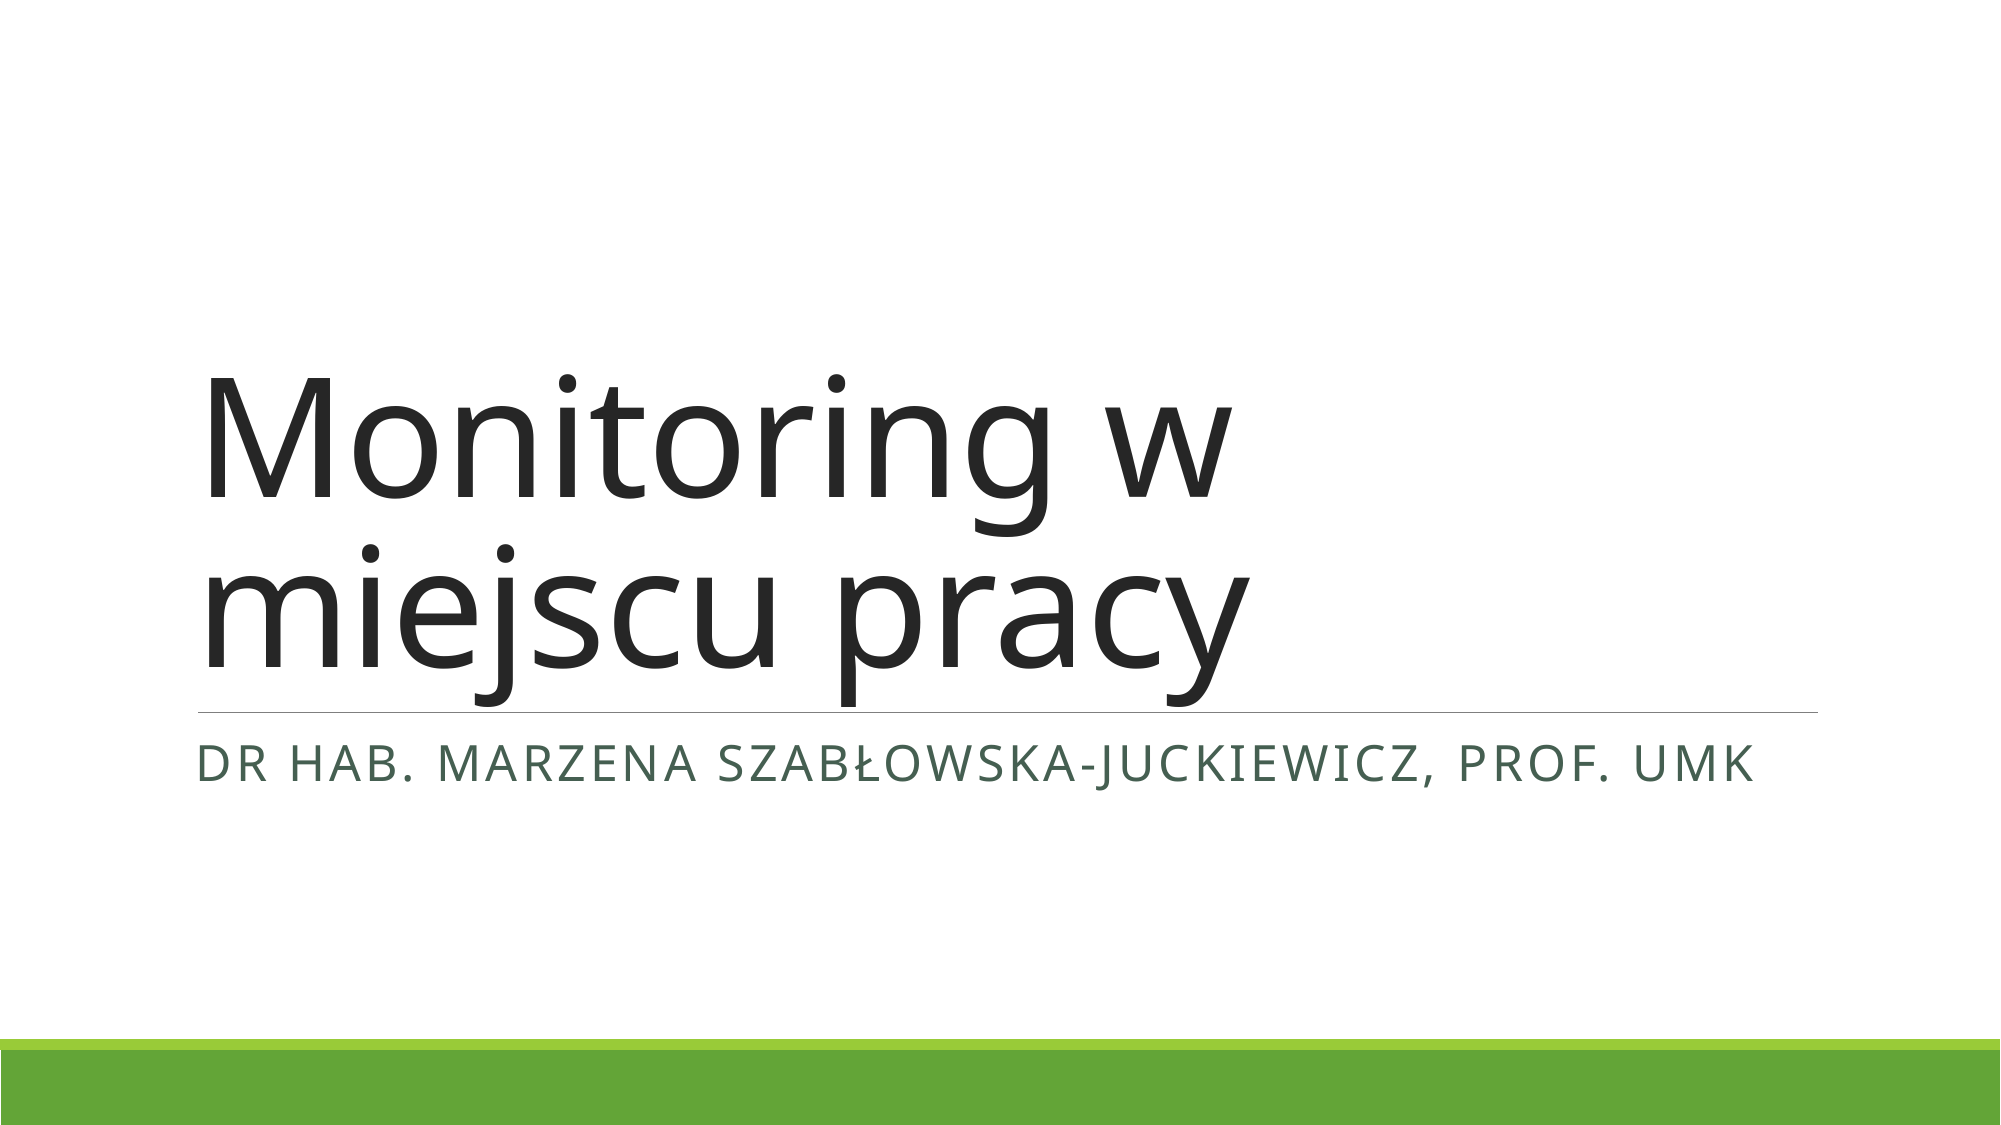

# Monitoring w miejscu pracy
Dr hab. Marzena szabłowska-juckiewicz, prof. umk